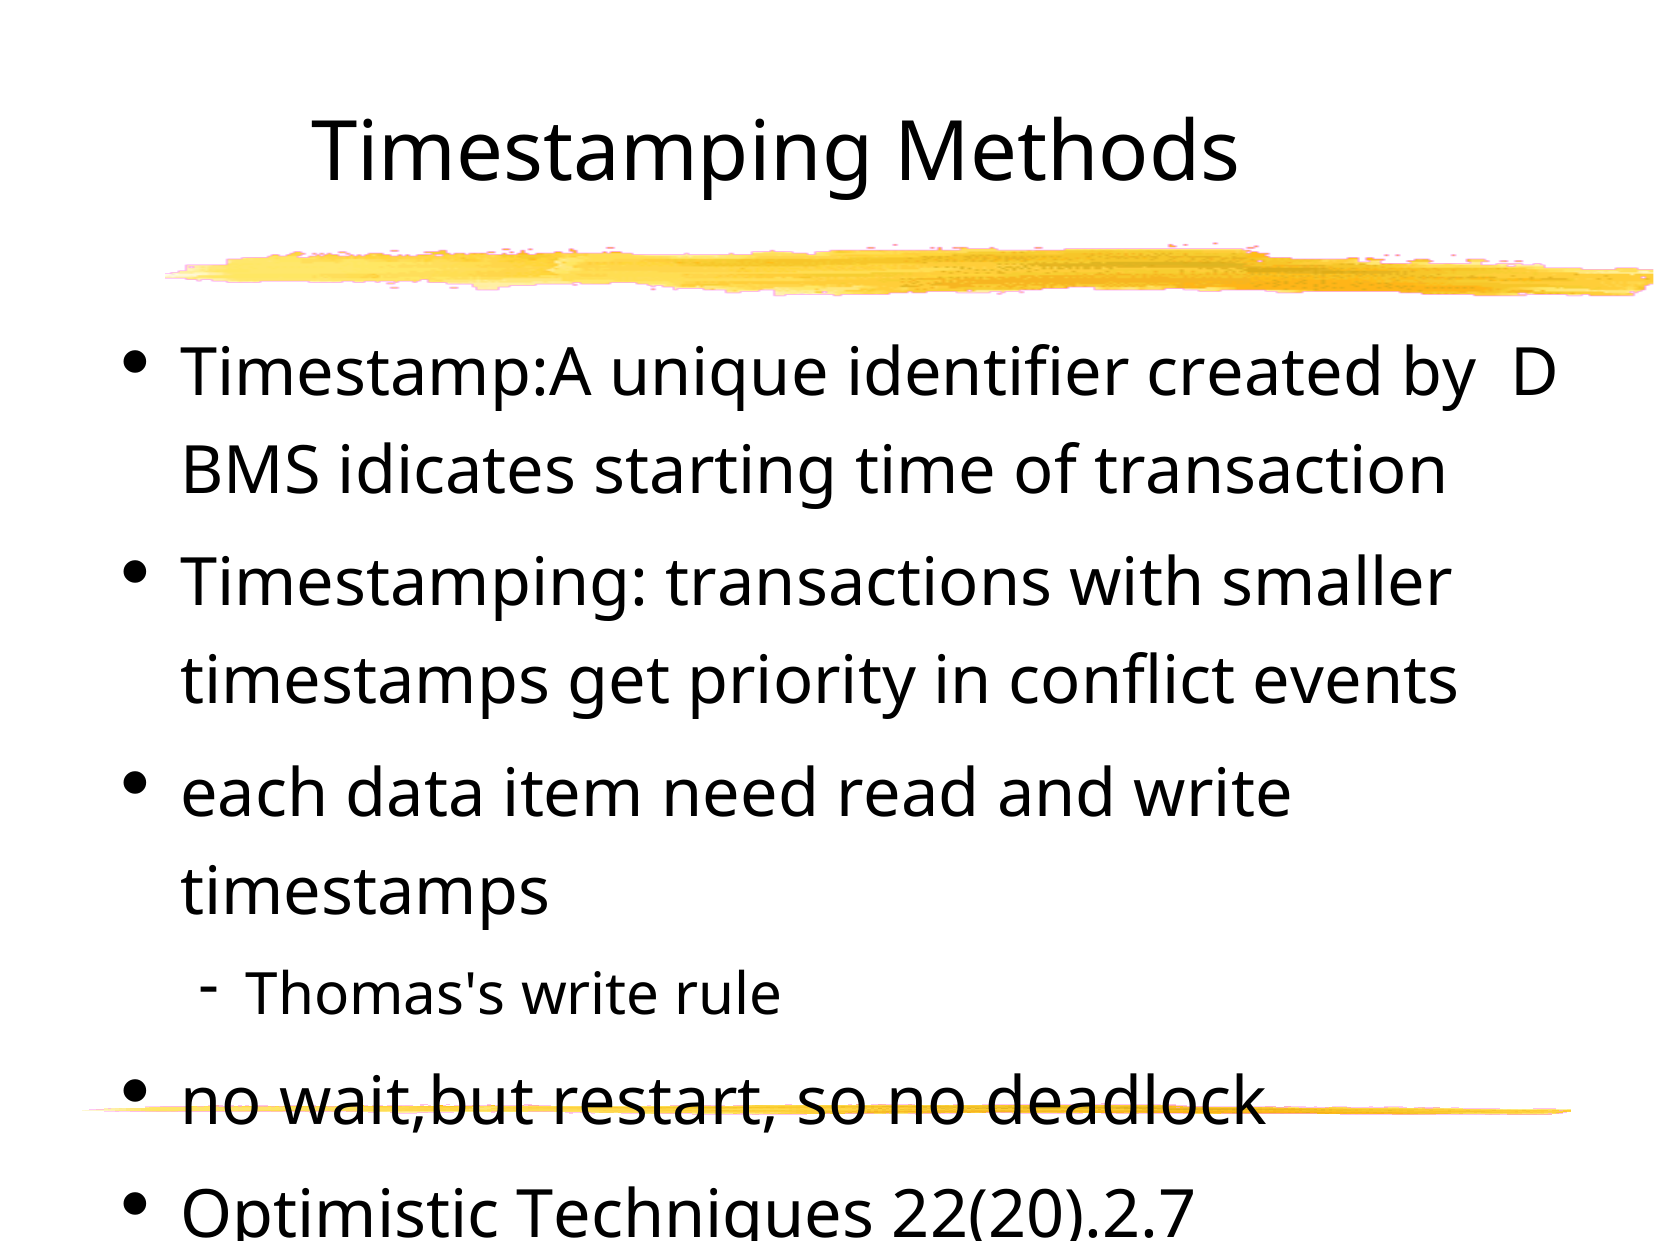

# Timestamping Methods
Timestamp:A unique identifier created by DBMS idicates starting time of transaction
Timestamping: transactions with smaller
timestamps get priority in conflict events
each data item need read and write
timestamps
Thomas's write rule
no wait,but restart, so no deadlock
Optimistic Techniques 22(20).2.7
Conflicts are rare